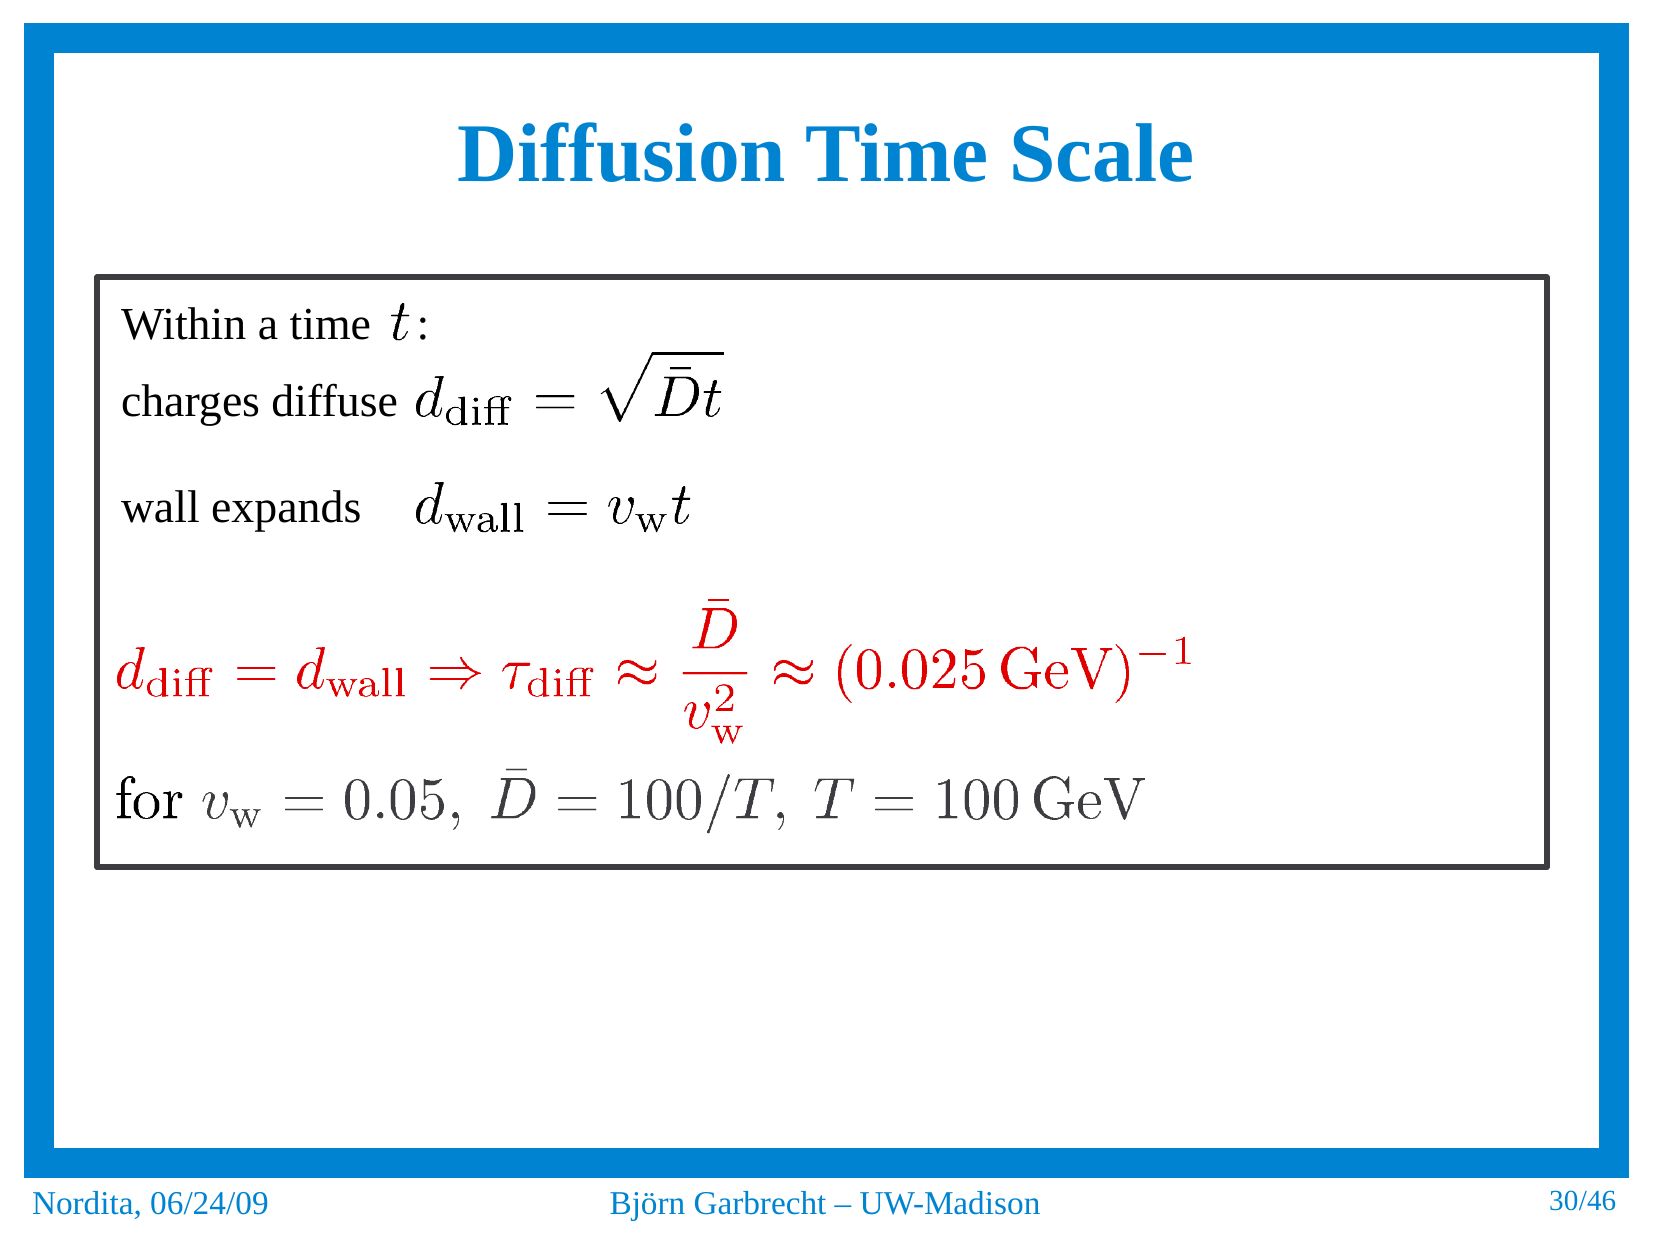

# Diffusion Time Scale
Within a time :
charges diffuse
wall expands
Björn Garbrecht – UW-Madison
30